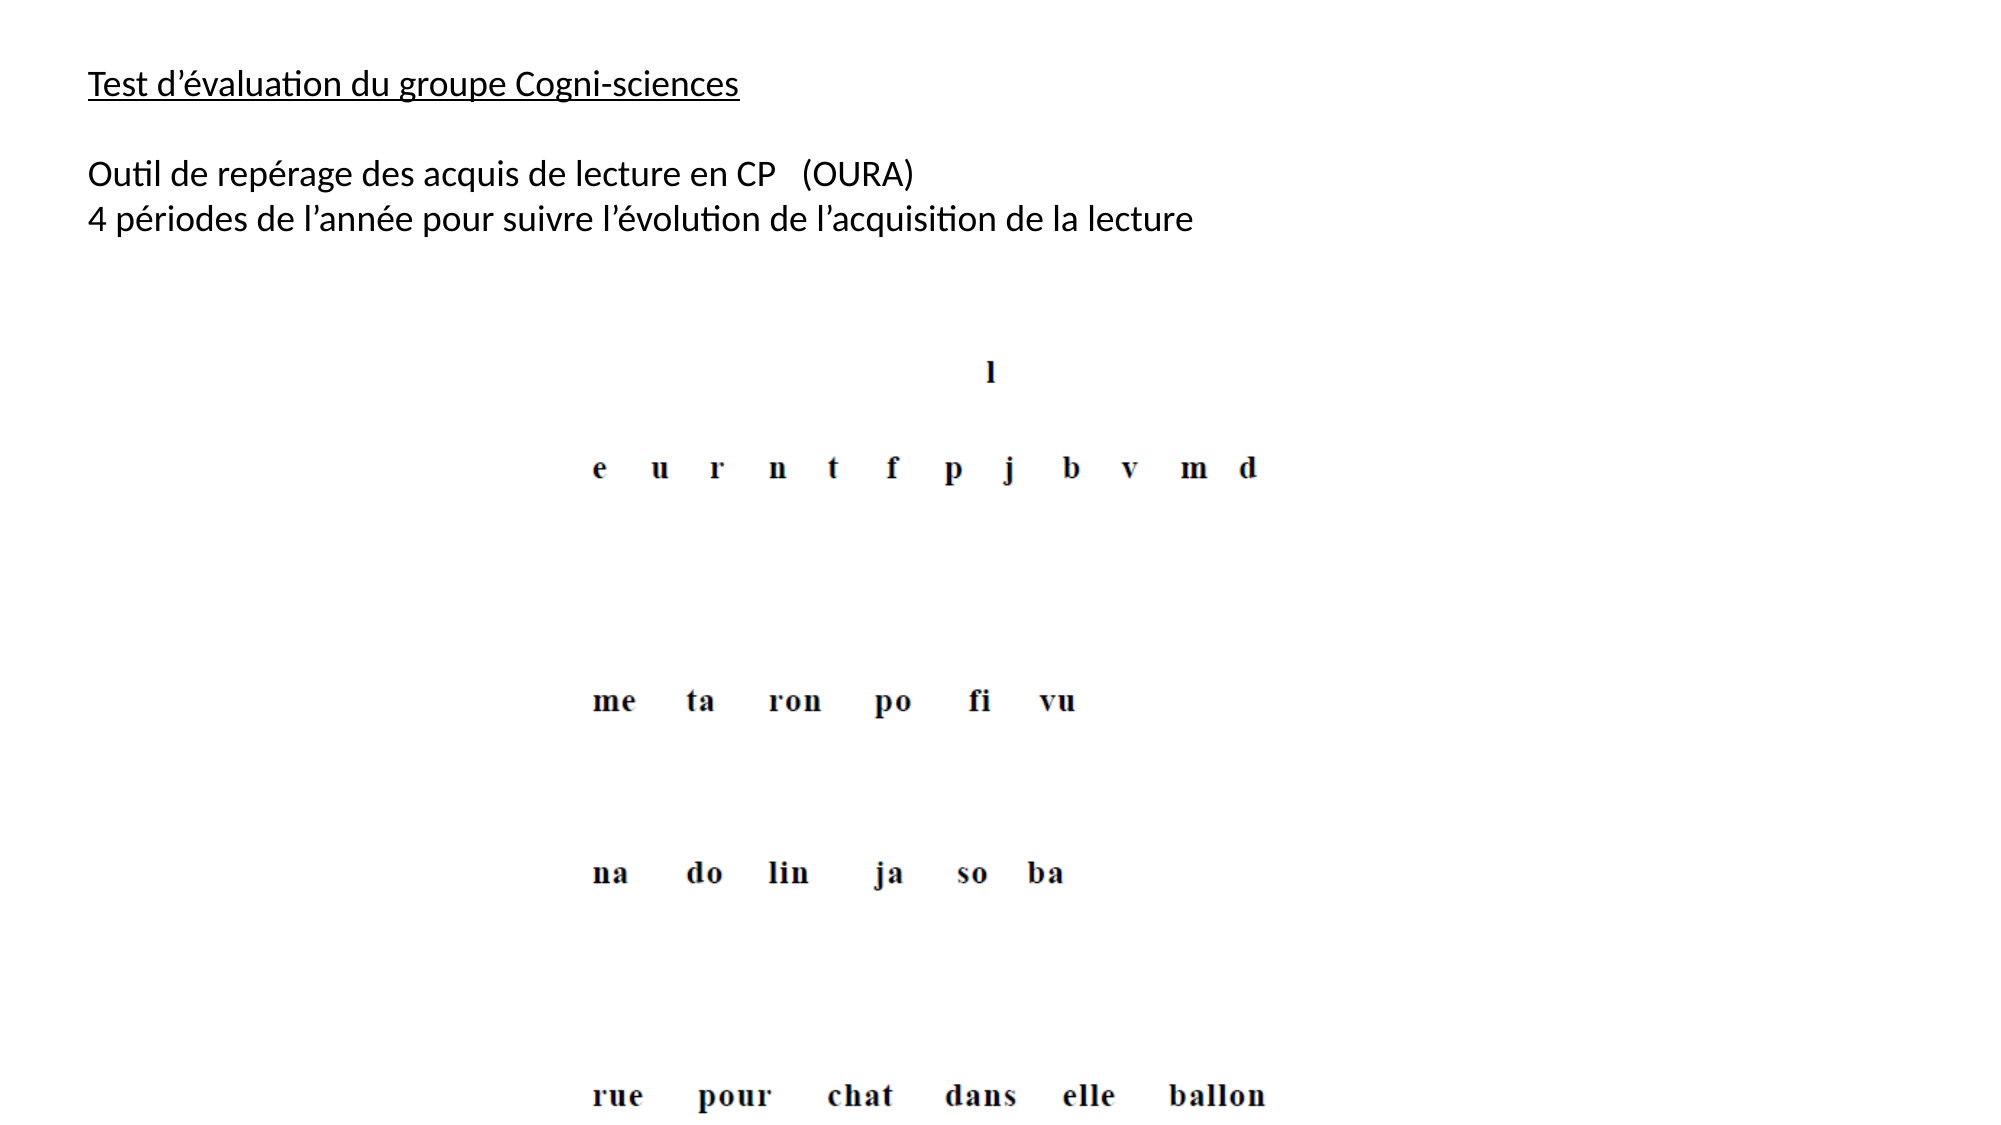

Test d’évaluation du groupe Cogni-sciences
Outil de repérage des acquis de lecture en CP (OURA)
4 périodes de l’année pour suivre l’évolution de l’acquisition de la lecture